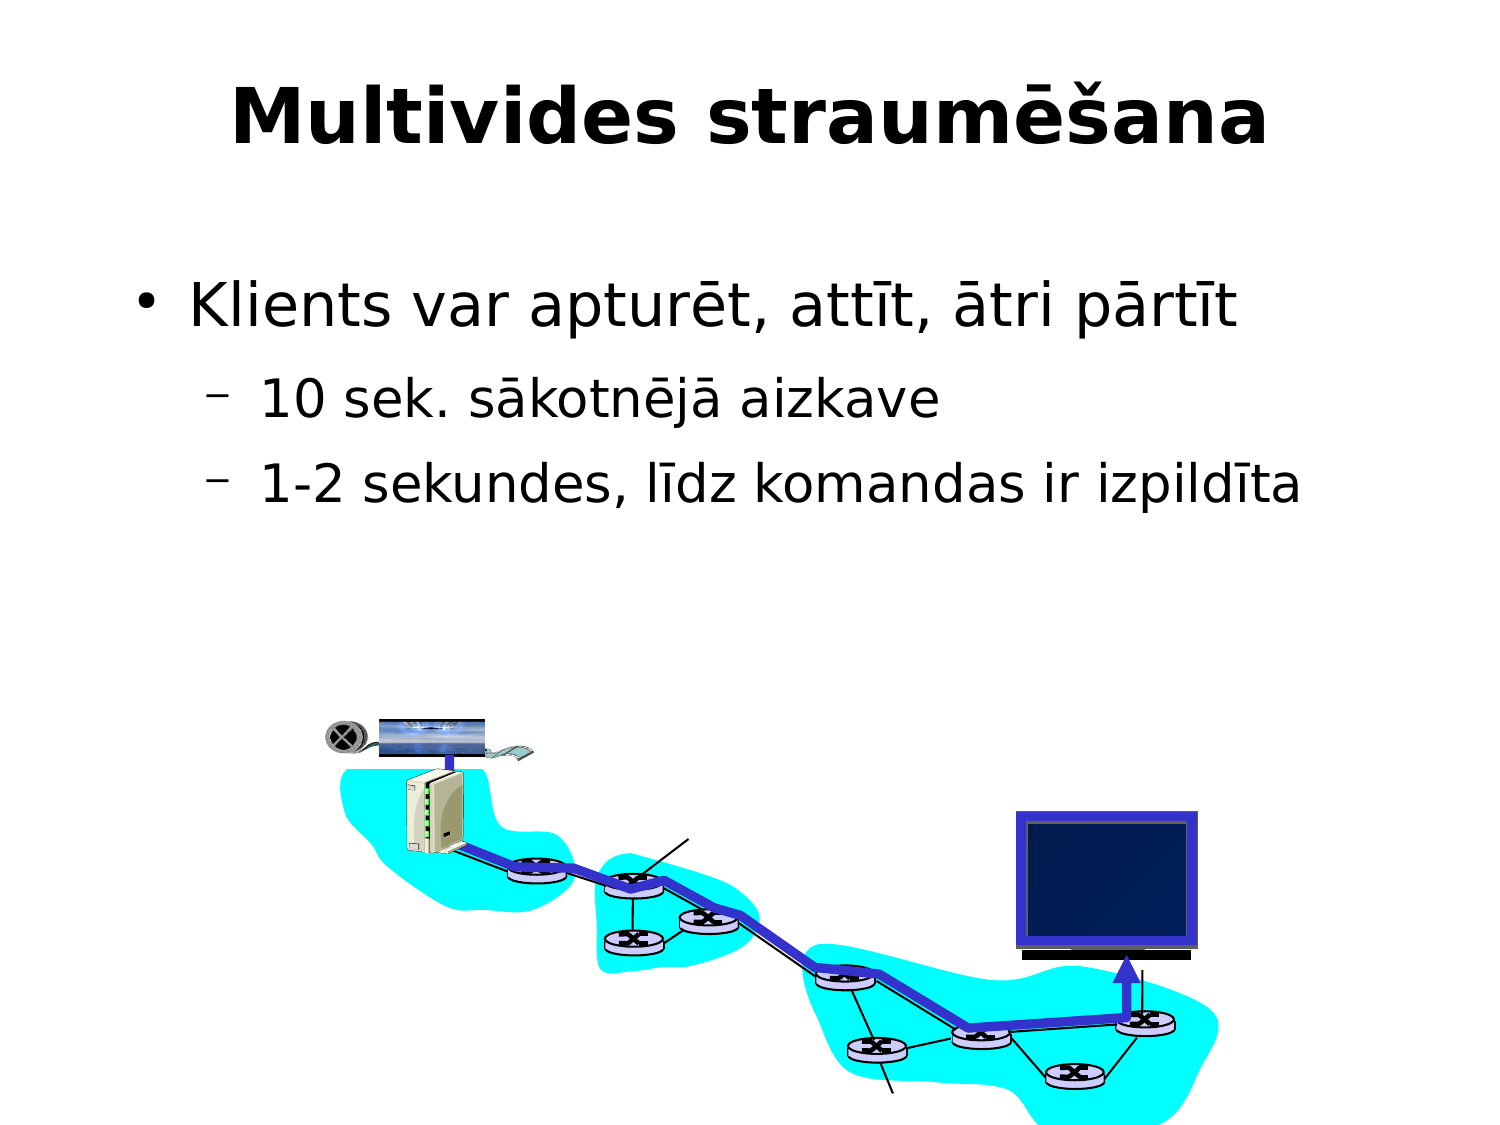

# Multivides straumēšana
Klients var apturēt, attīt, ātri pārtīt
10 sek. sākotnējā aizkave
1-2 sekundes, līdz komandas ir izpildīta